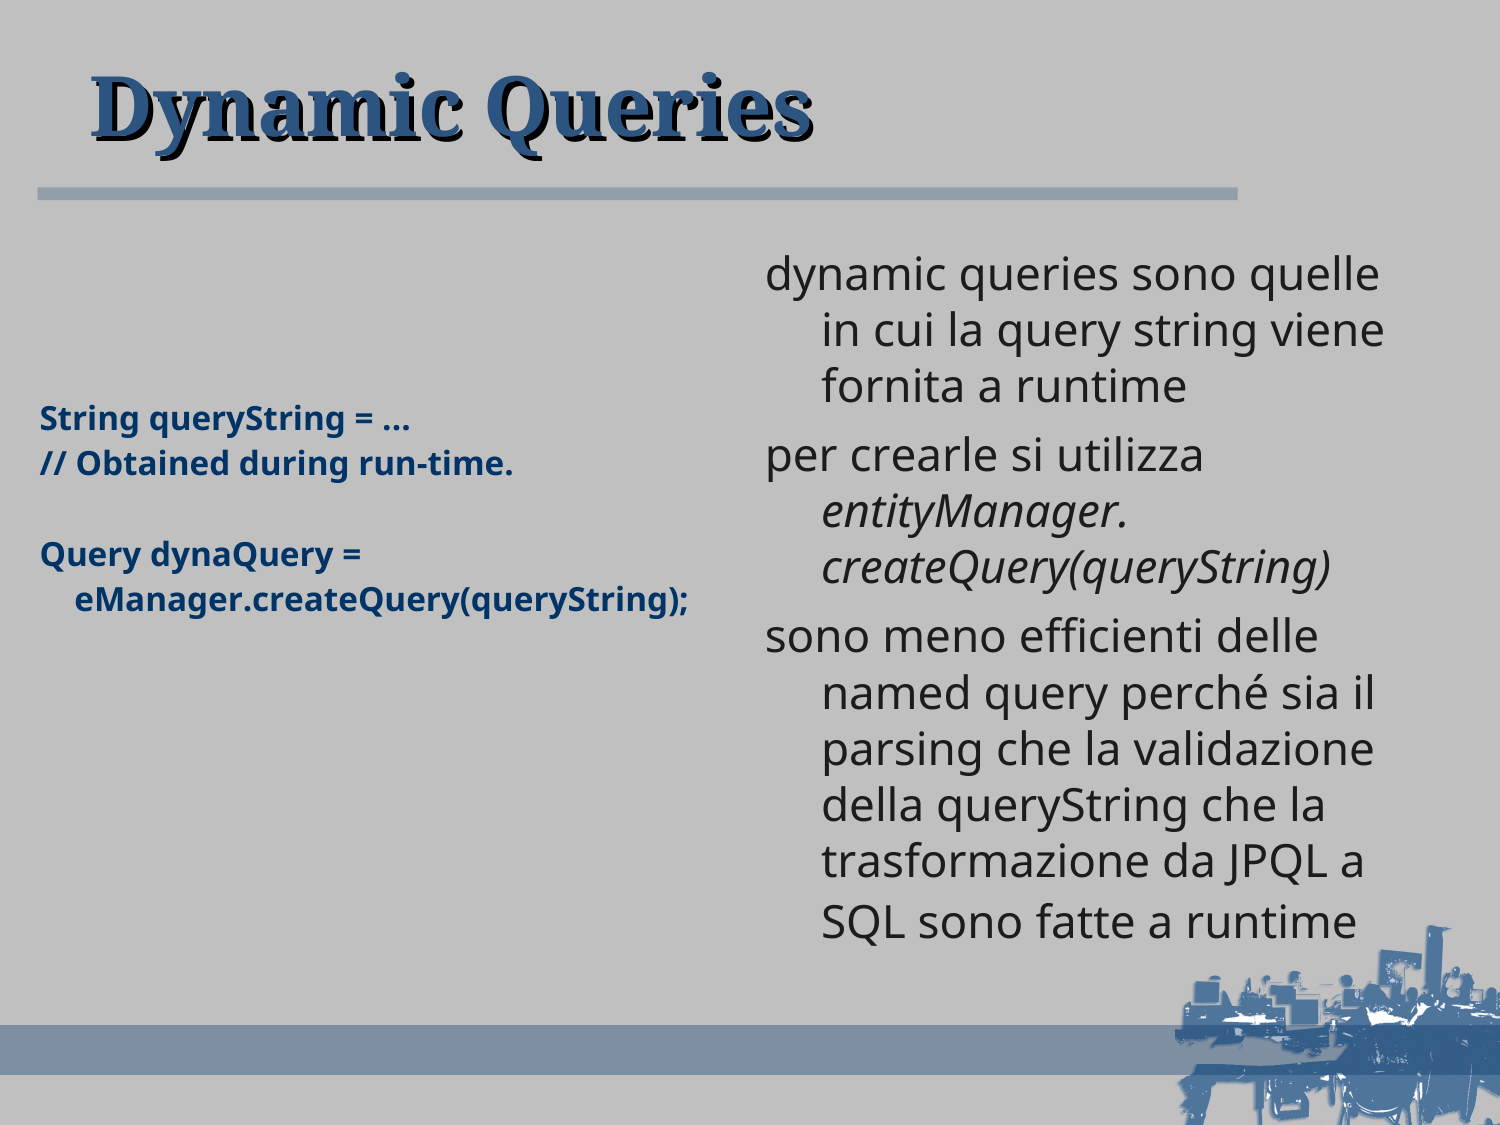

# Dynamic Queries
dynamic queries sono quelle in cui la query string viene fornita a runtime
per crearle si utilizza entityManager.
createQuery(queryString)
sono meno efficienti delle named query perché sia il parsing che la validazione della queryString che la trasformazione da JPQL a SQL sono fatte a runtime
String queryString = ...
// Obtained during run-time.
Query dynaQuery =
 eManager.createQuery(queryString);